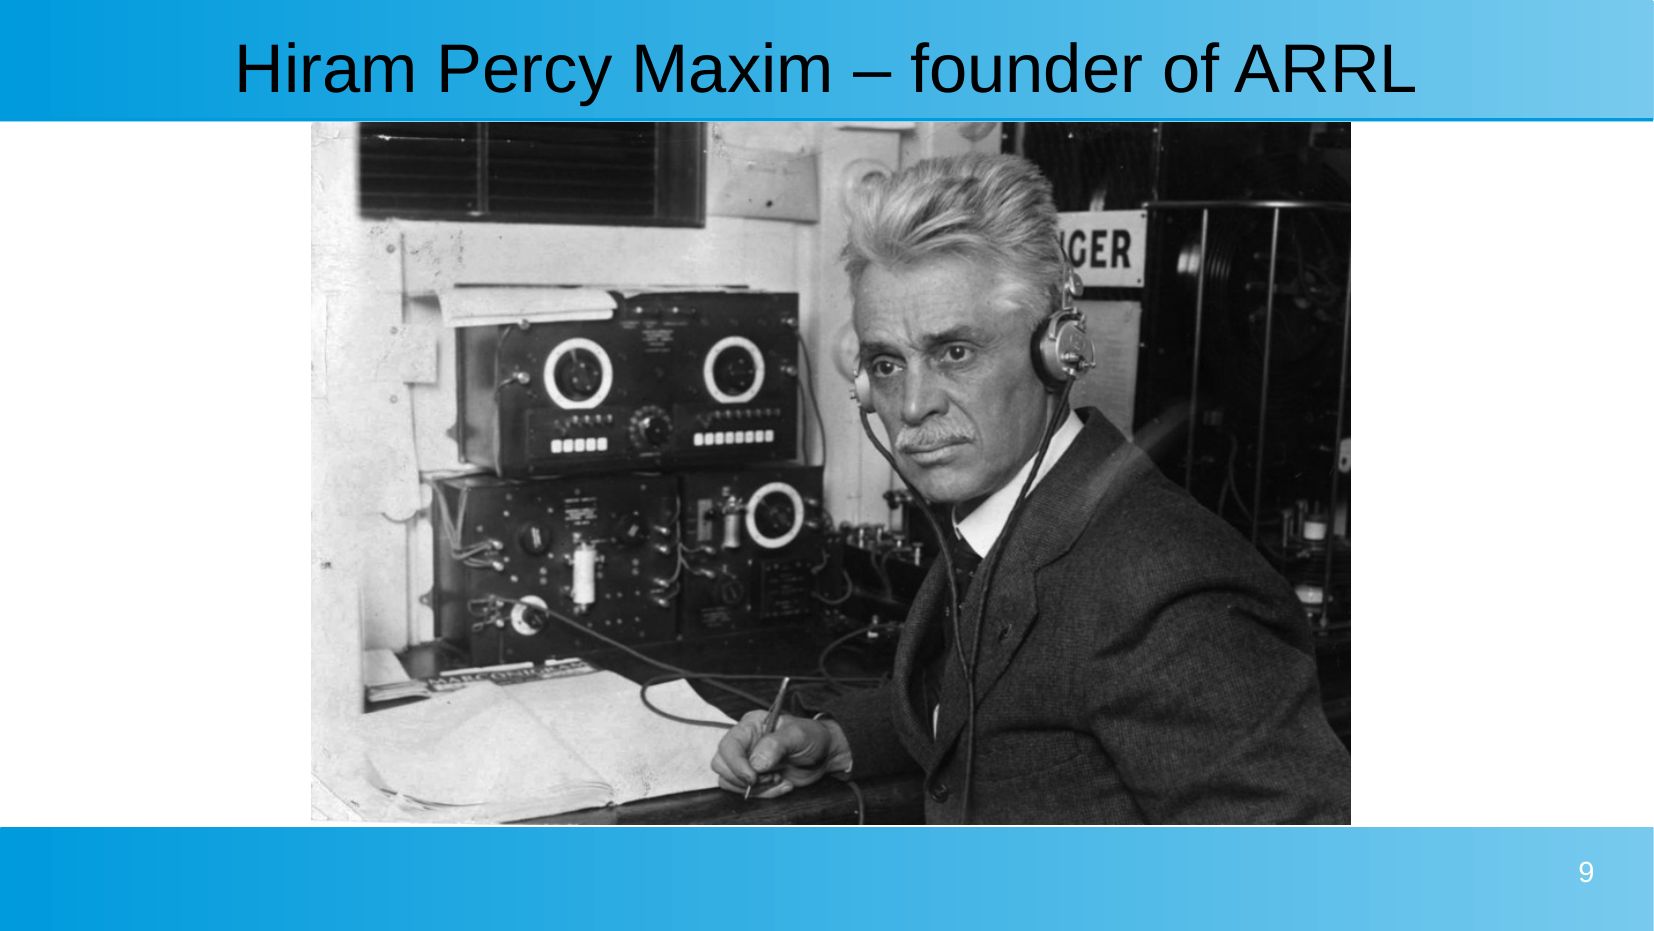

# Hiram Percy Maxim – founder of ARRL
9